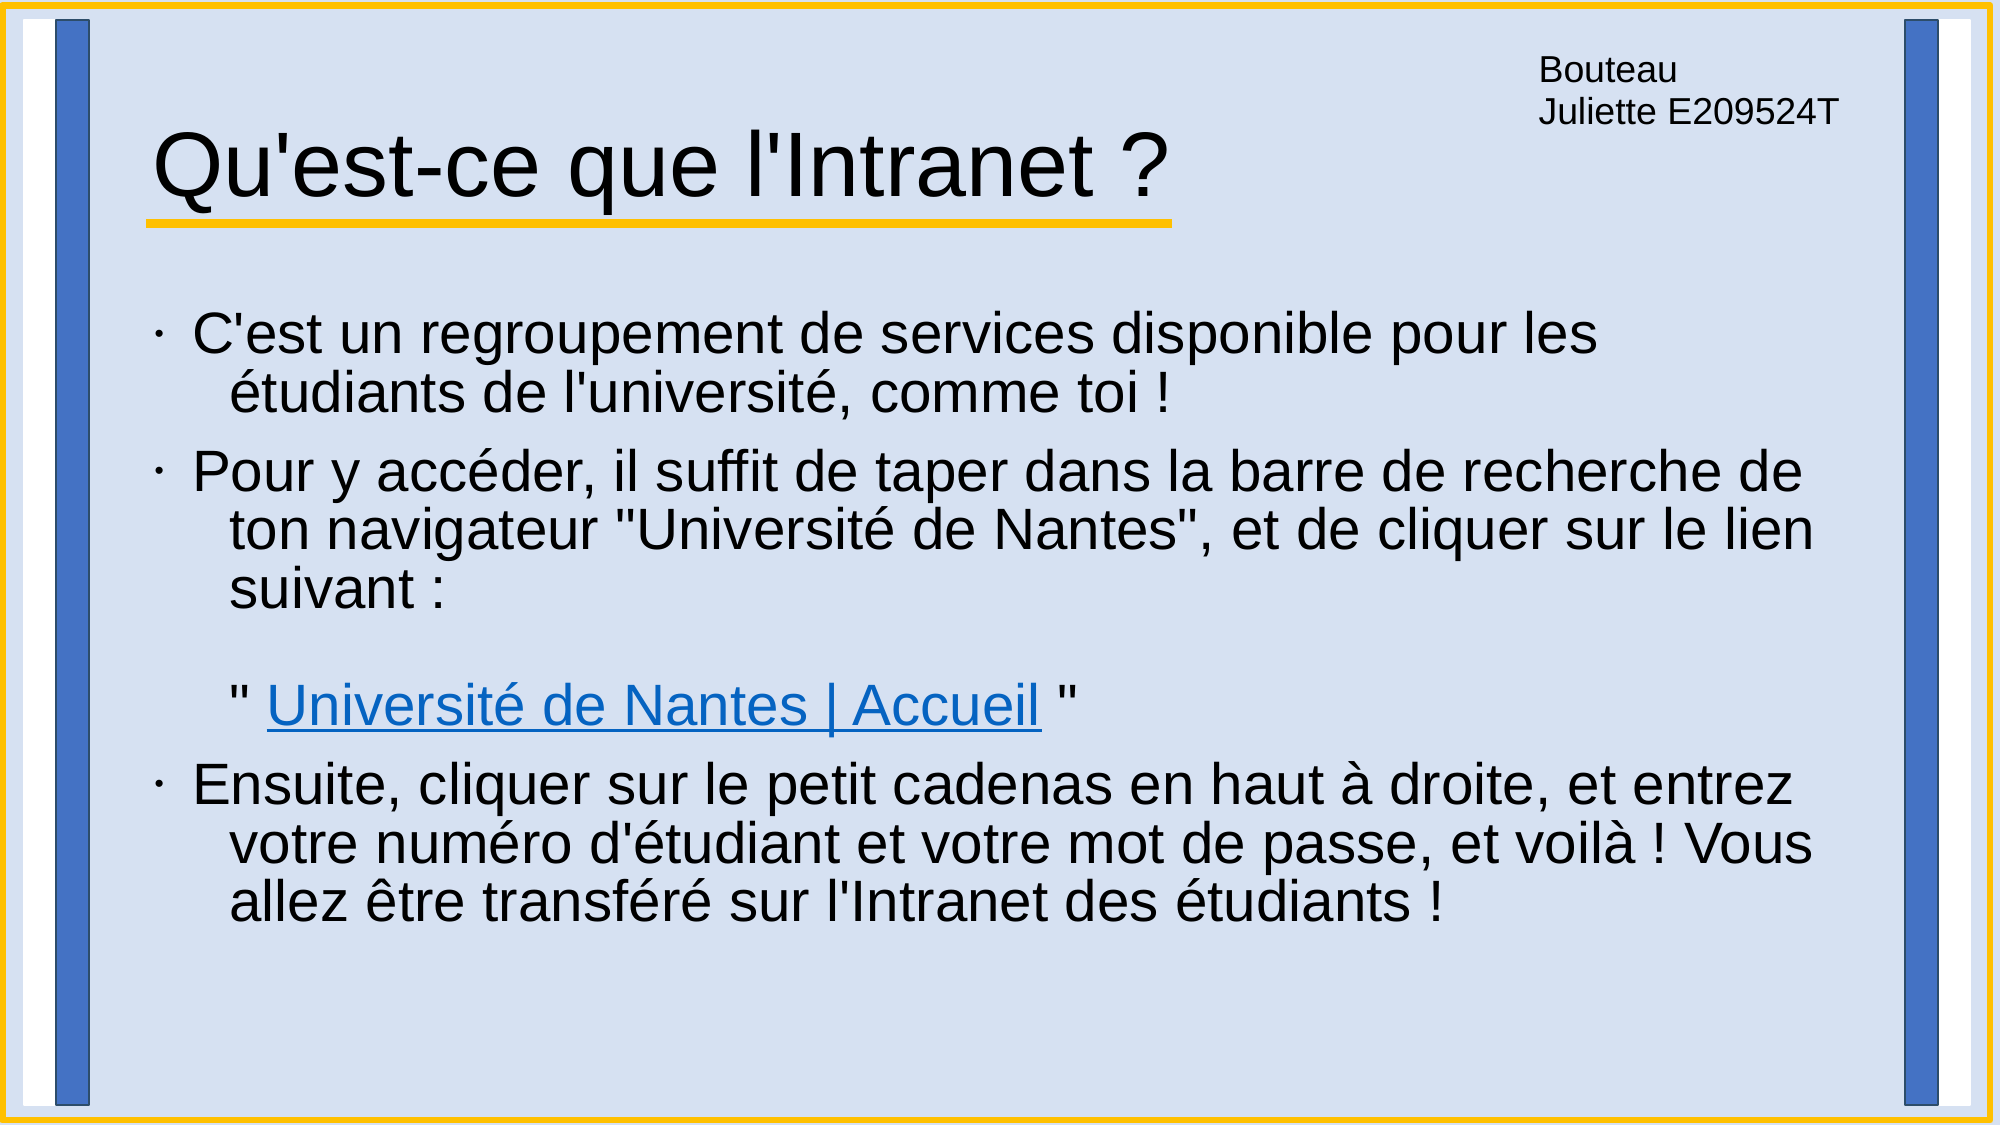

Bouteau
Juliette E209524T
# Qu'est-ce que l'Intranet ?
C'est un regroupement de services disponible pour les étudiants de l'université, comme toi !
Pour y accéder, il suffit de taper dans la barre de recherche de ton navigateur "Université de Nantes", et de cliquer sur le lien suivant :
" Université de Nantes | Accueil "
Ensuite, cliquer sur le petit cadenas en haut à droite, et entrez votre numéro d'étudiant et votre mot de passe, et voilà ! Vous allez être transféré sur l'Intranet des étudiants !